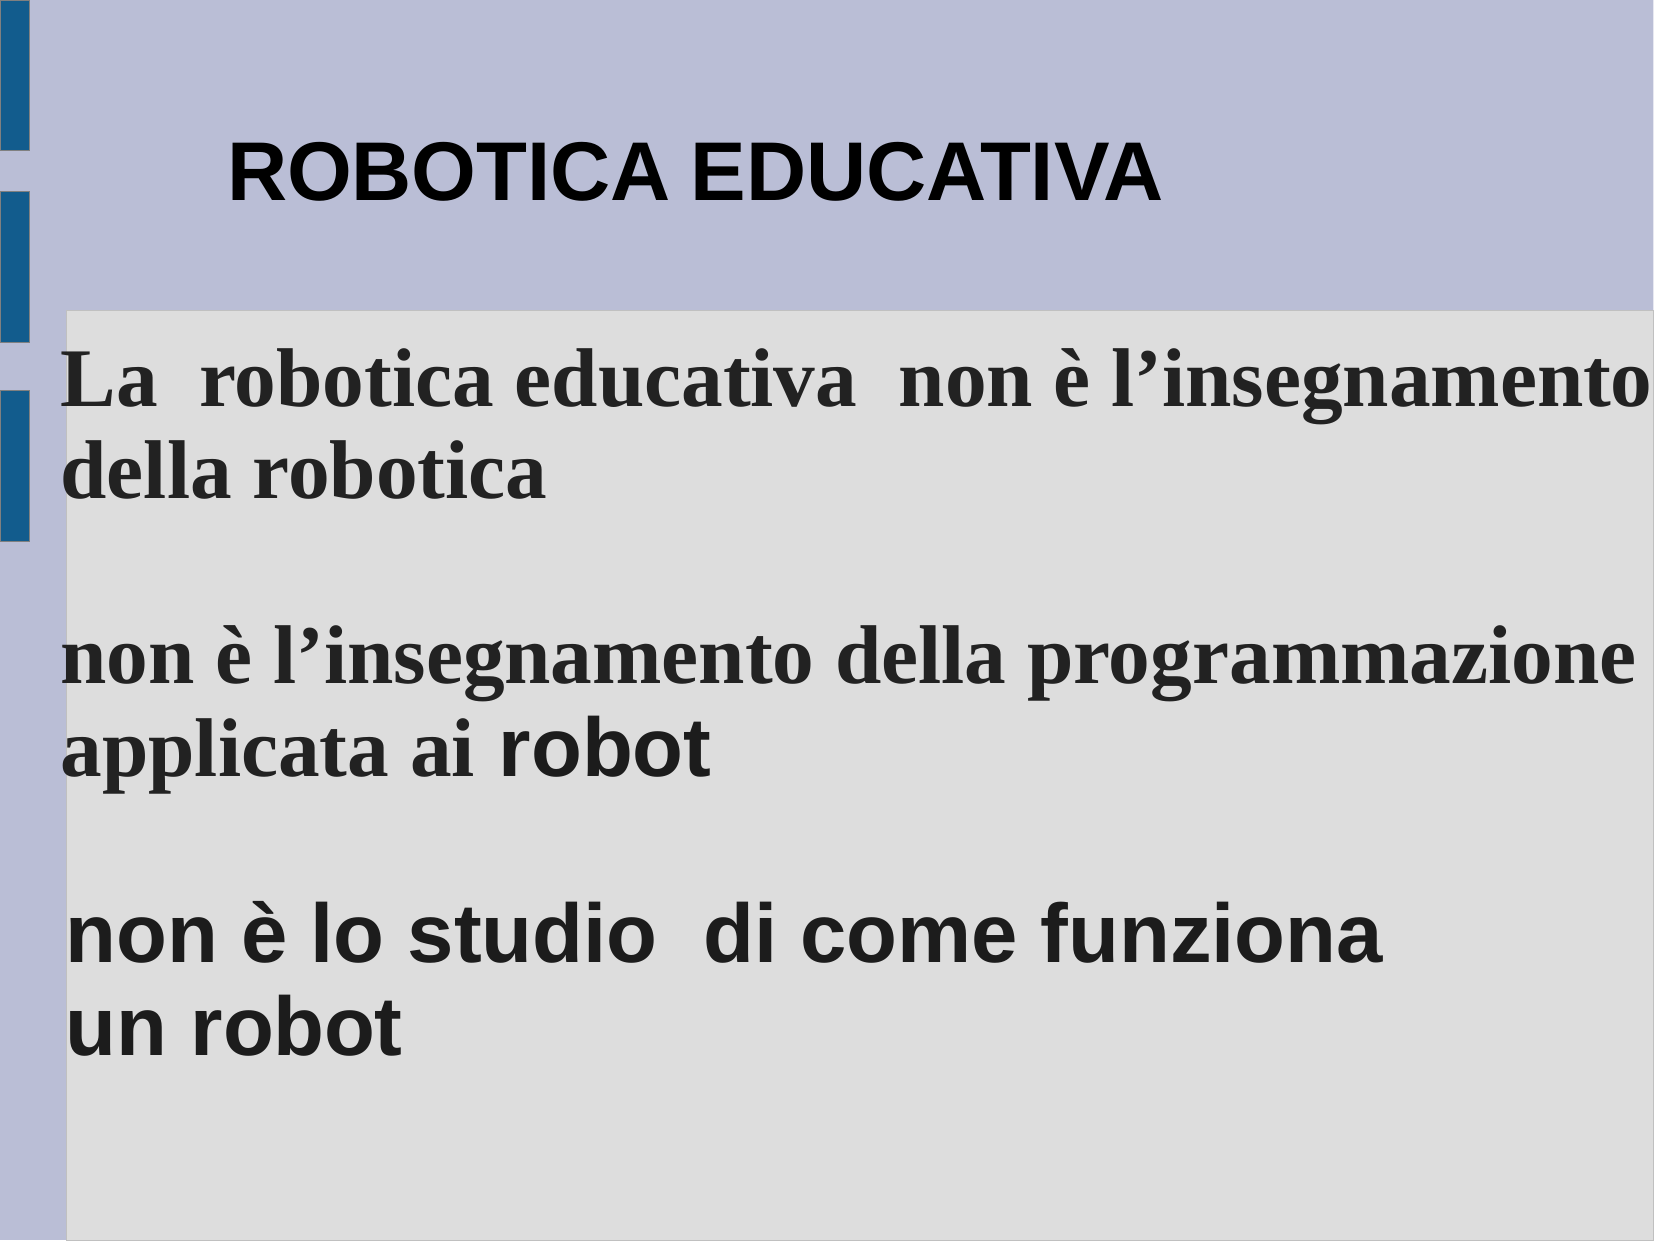

ROBOTICA EDUCATIVA
 La  robotica educativa  non è l’insegnamento
 della robotica
 non è l’insegnamento della programmazione
 applicata ai robot
 non è lo studio  di come funziona
 un robot